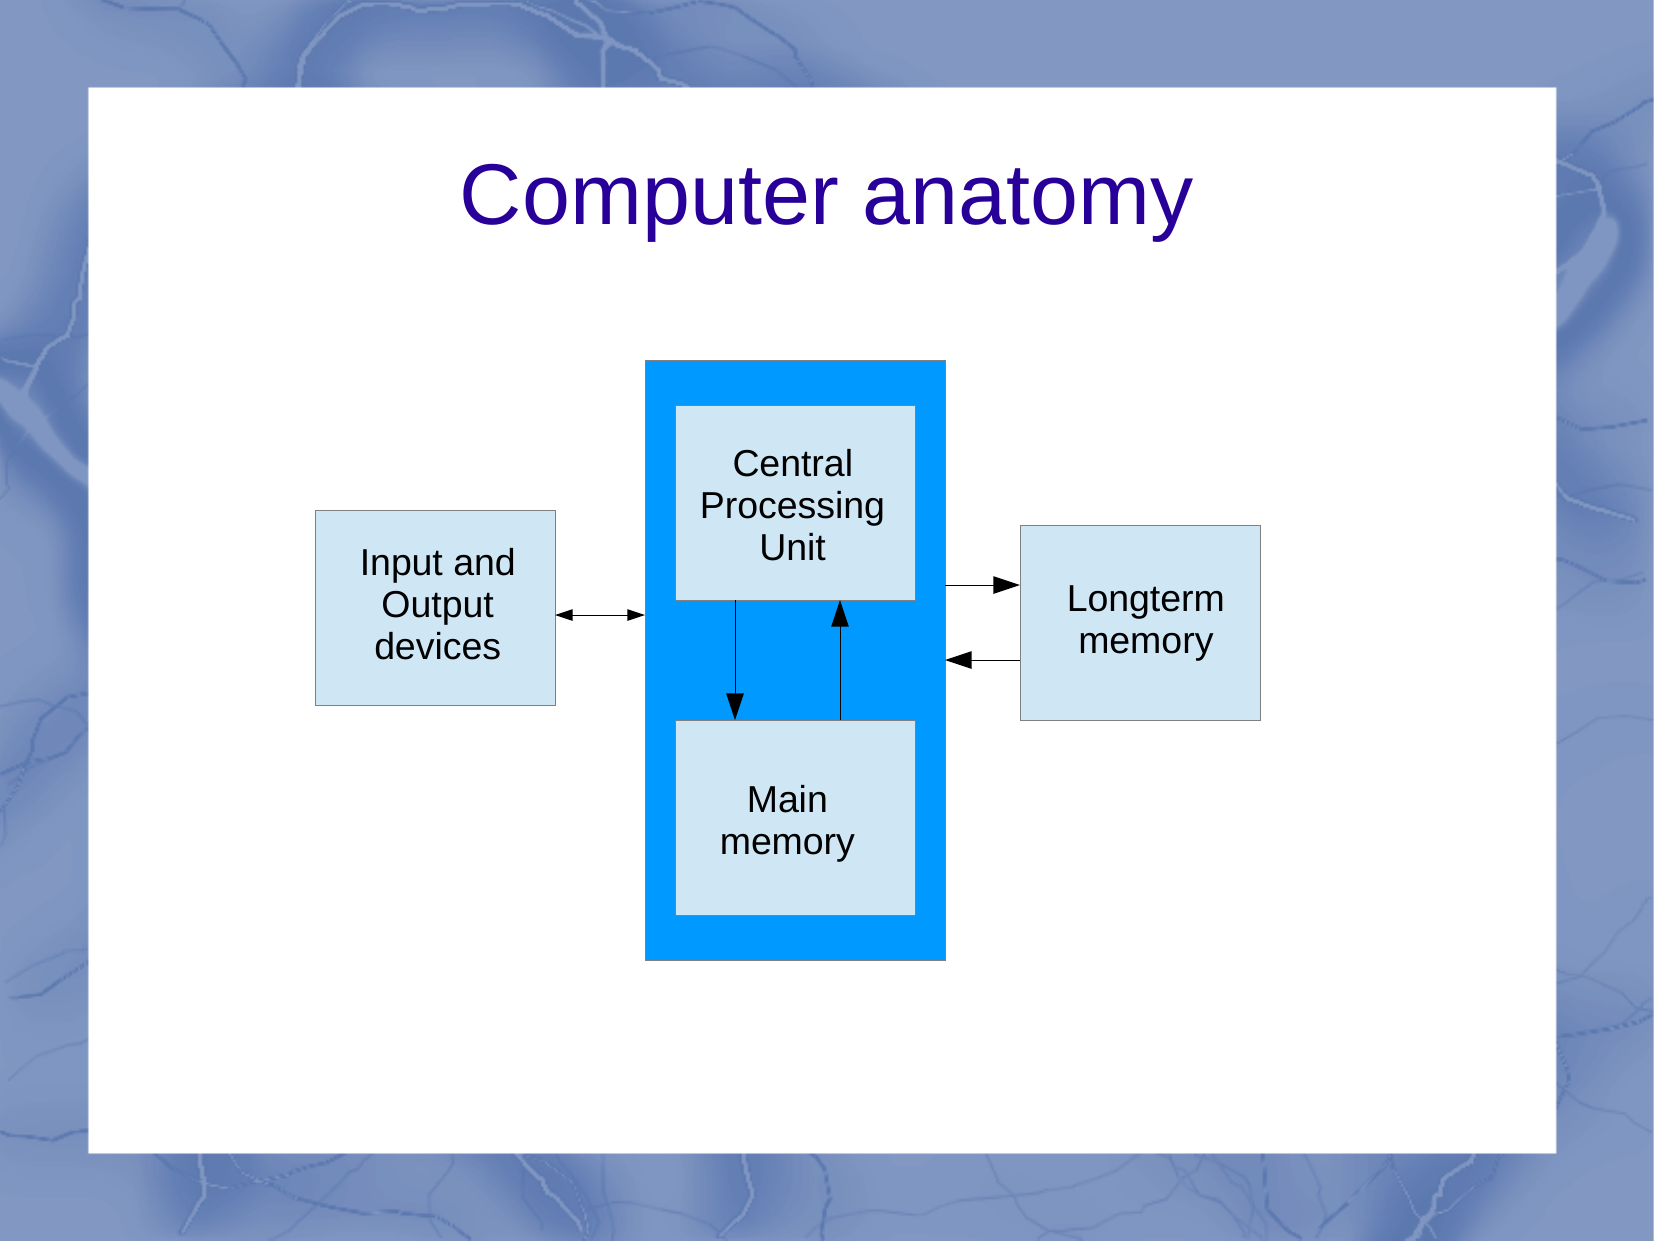

# Computer anatomy
Central
Processing
Unit
Input and
Output
devices
Longterm
memory
Main
memory